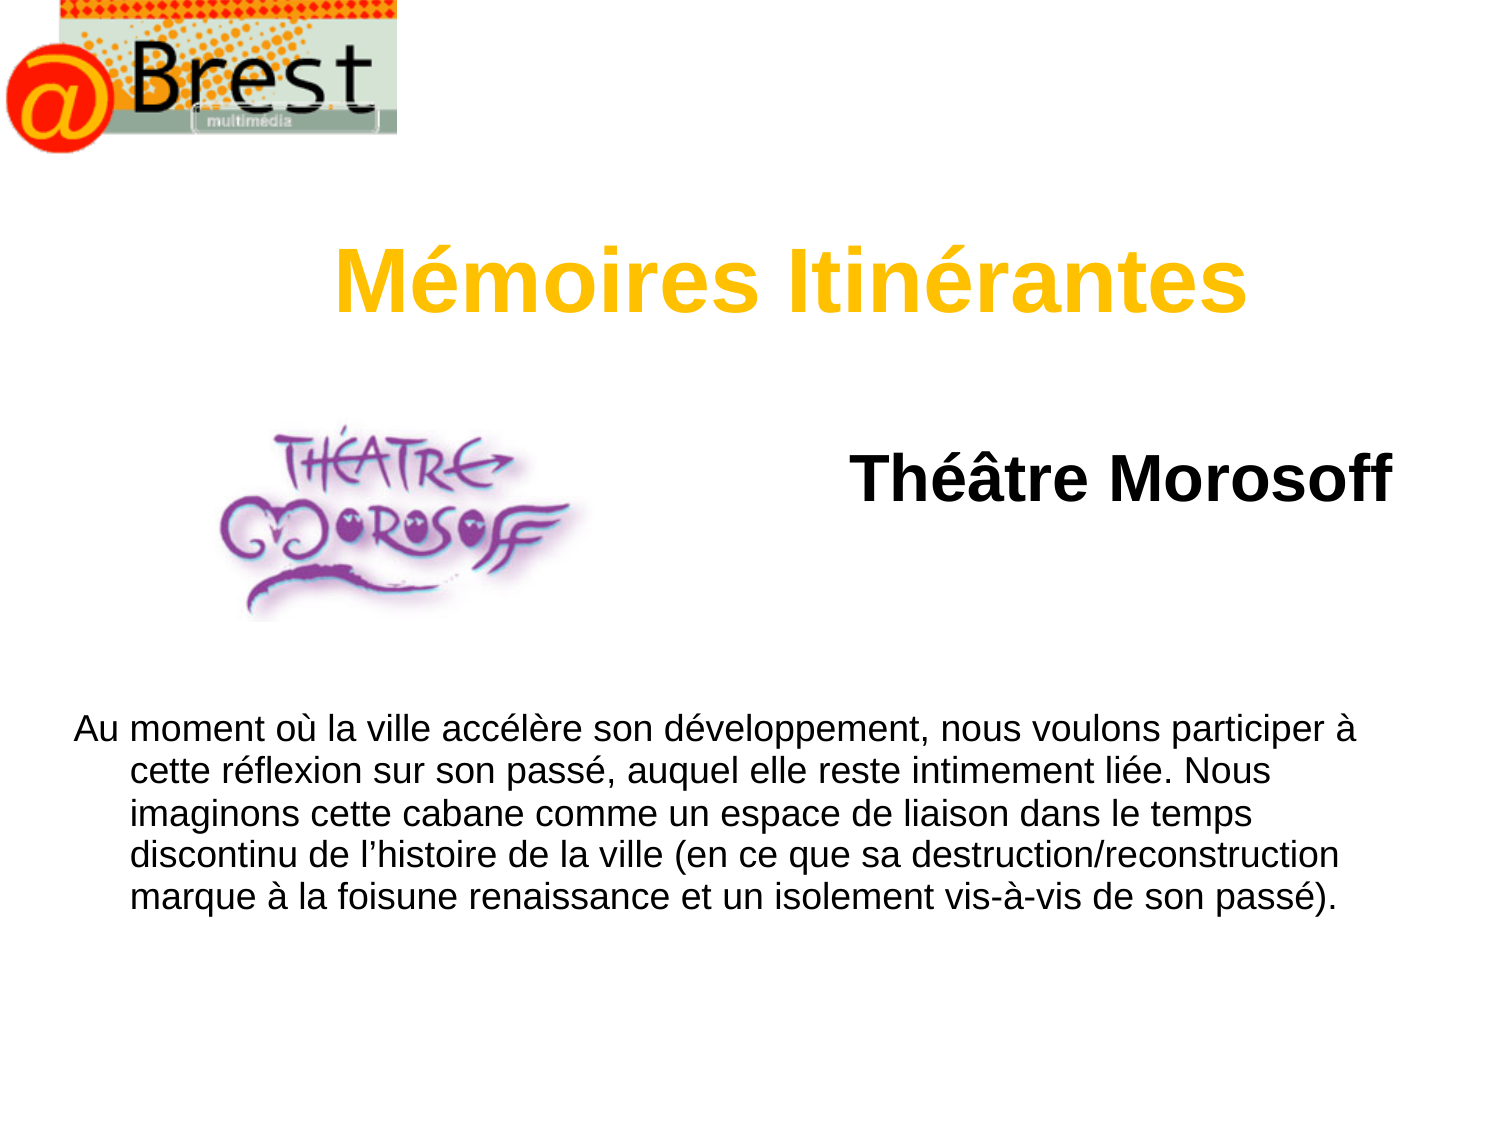

# Mémoires Itinérantes
Théâtre Morosoff
Au moment où la ville accélère son développement, nous voulons participer à cette réflexion sur son passé, auquel elle reste intimement liée. Nous imaginons cette cabane comme un espace de liaison dans le temps discontinu de l’histoire de la ville (en ce que sa destruction/reconstruction marque à la foisune renaissance et un isolement vis-à-vis de son passé).